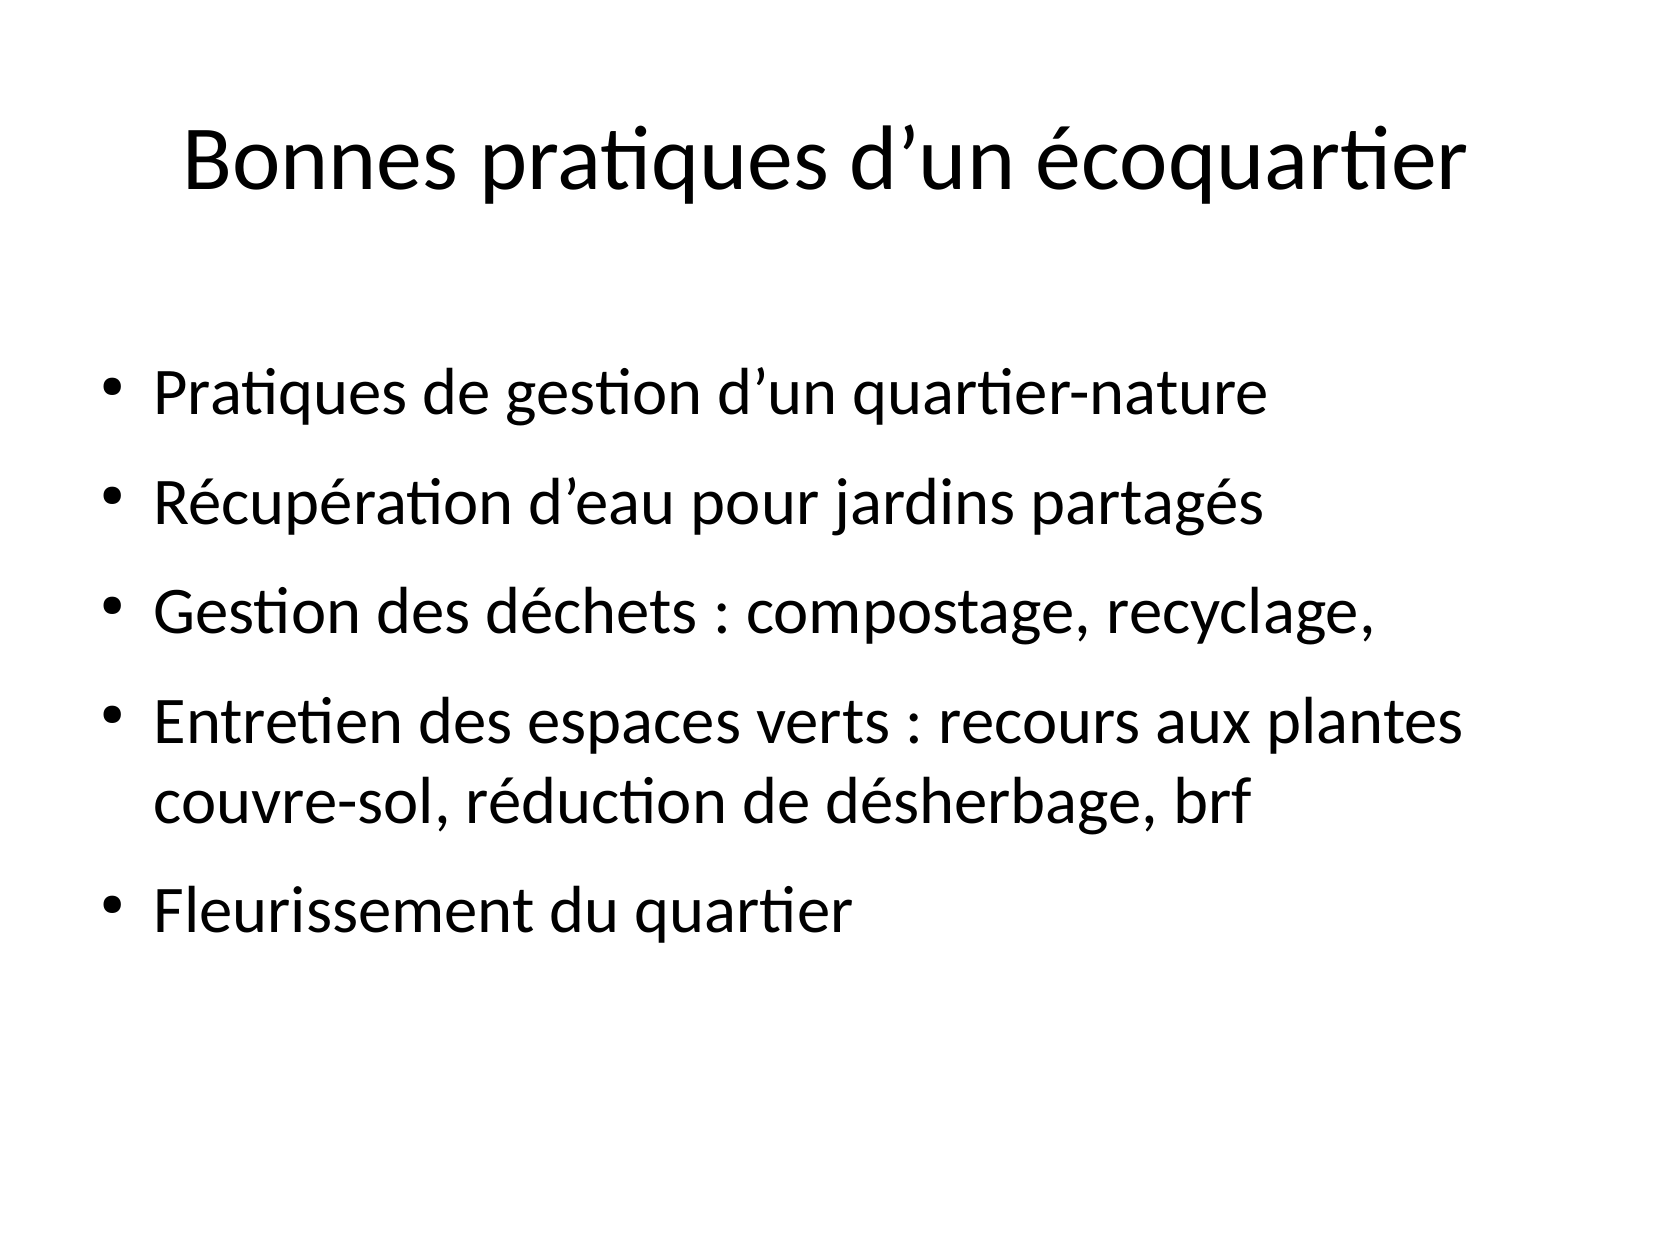

# Bonnes pratiques d’un écoquartier
Pratiques de gestion d’un quartier-nature
Récupération d’eau pour jardins partagés
Gestion des déchets : compostage, recyclage,
Entretien des espaces verts : recours aux plantes couvre-sol, réduction de désherbage, brf
Fleurissement du quartier